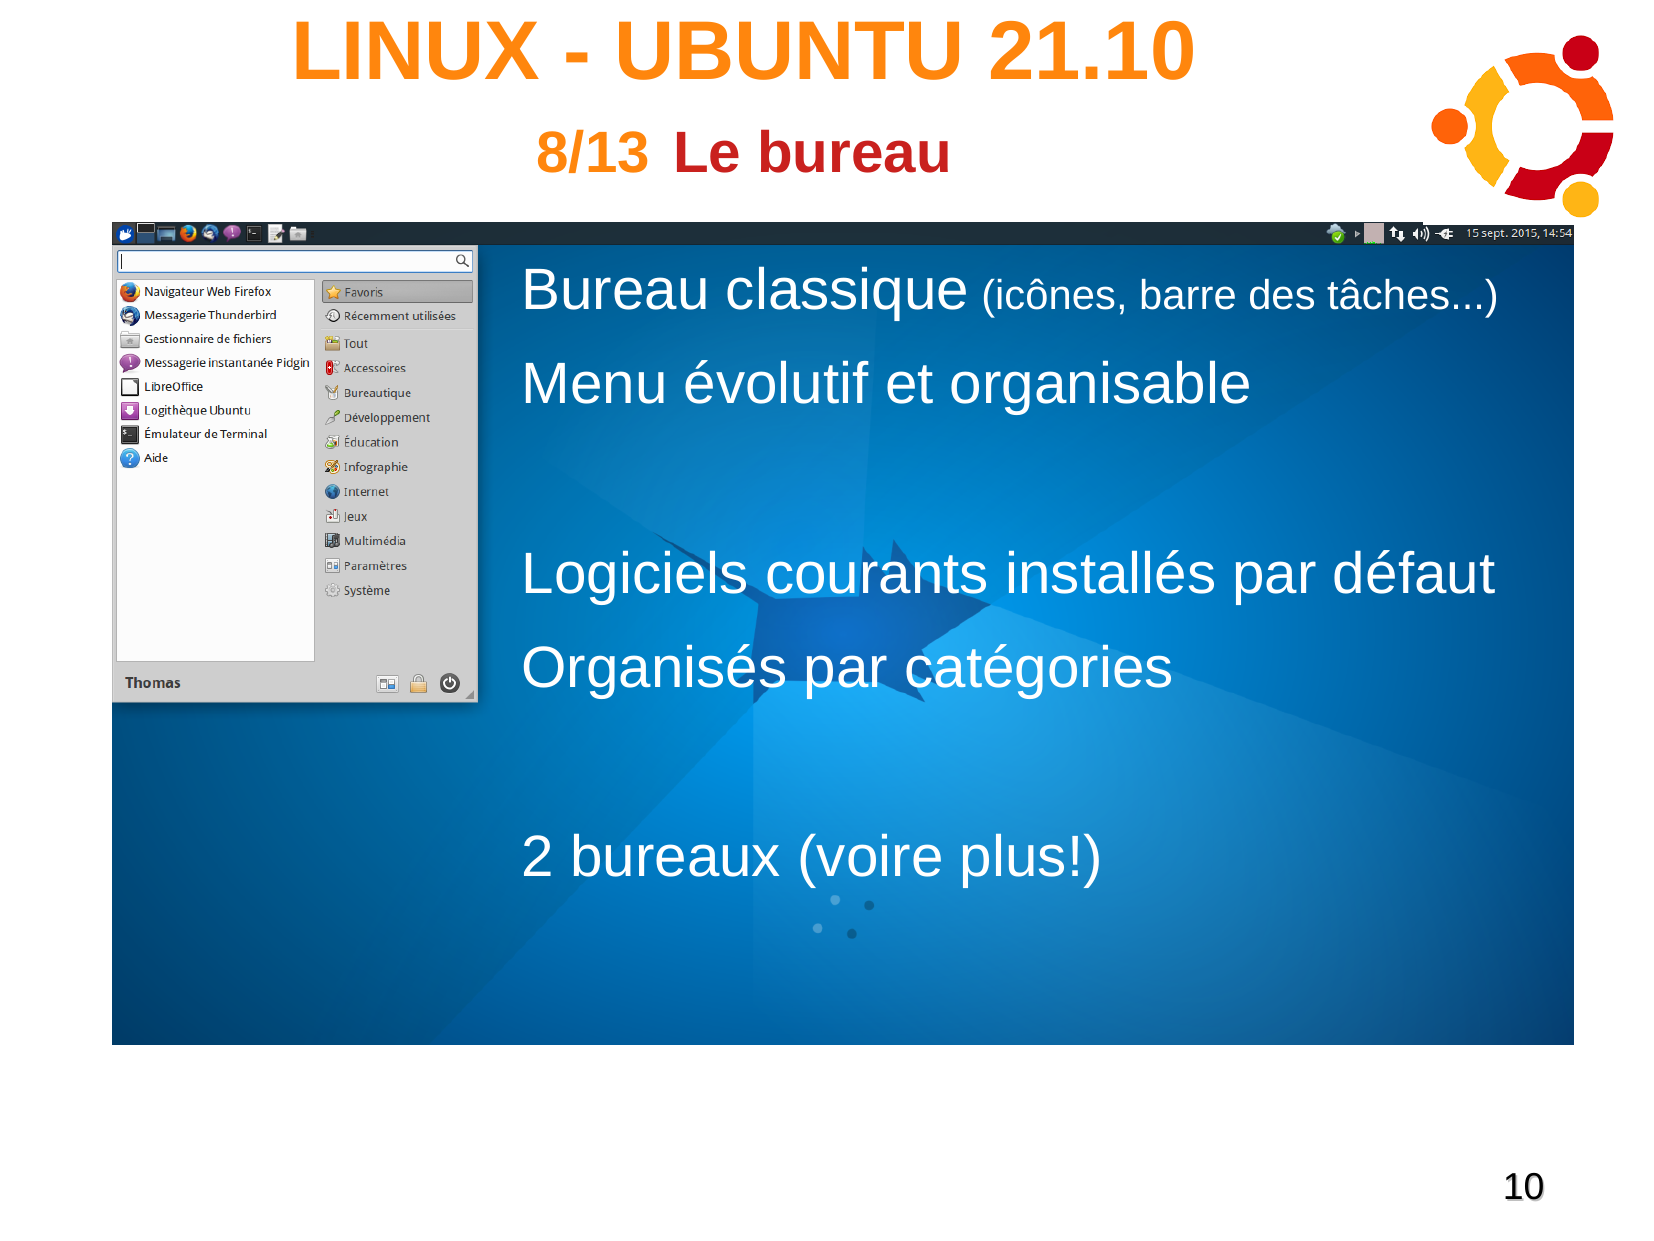

LINUX - UBUNTU 21.10
8/13 Le bureau
# Bureau classique (icônes, barre des tâches...)
 Menu évolutif et organisable
 Logiciels courants installés par défaut
 Organisés par catégories
 2 bureaux (voire plus!)